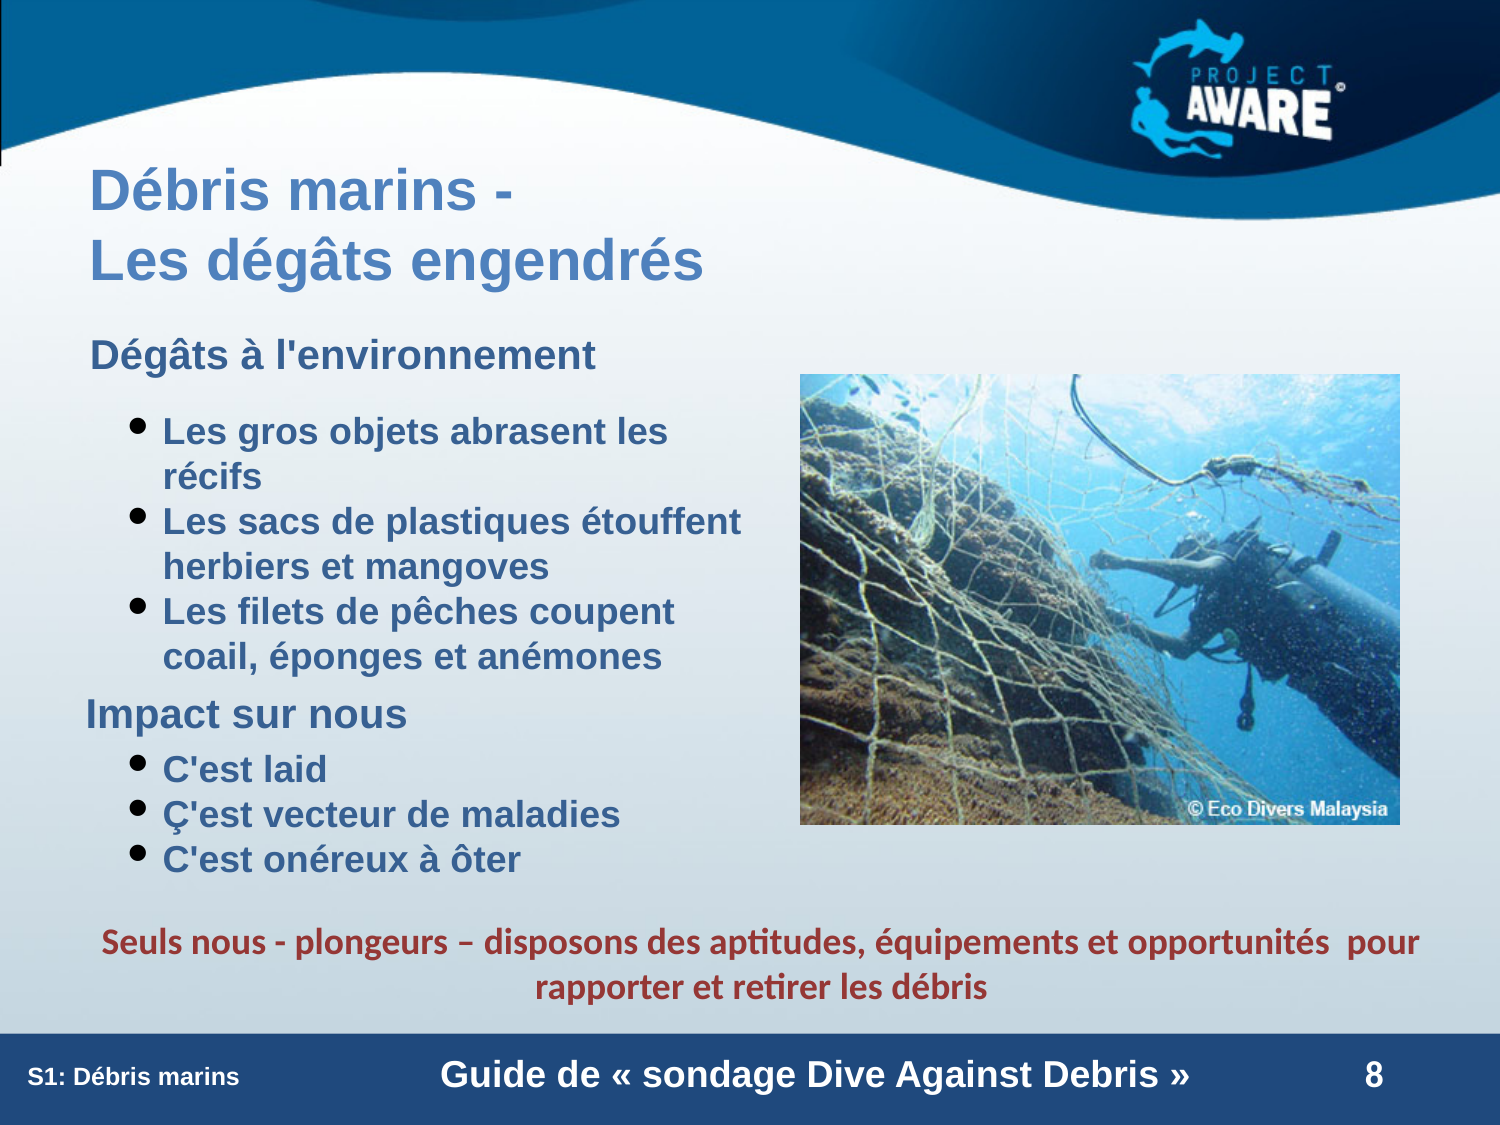

Débris marins -
Les dégâts engendrés
Dégâts à l'environnement
Les gros objets abrasent les récifs
Les sacs de plastiques étouffent herbiers et mangoves
Les filets de pêches coupent coail, éponges et anémones
Impact sur nous
C'est laid
Ç'est vecteur de maladies
C'est onéreux à ôter
Seuls nous - plongeurs – disposons des aptitudes, équipements et opportunités pour rapporter et retirer les débris
Guide de « sondage Dive Against Debris »
S1: Débris marins